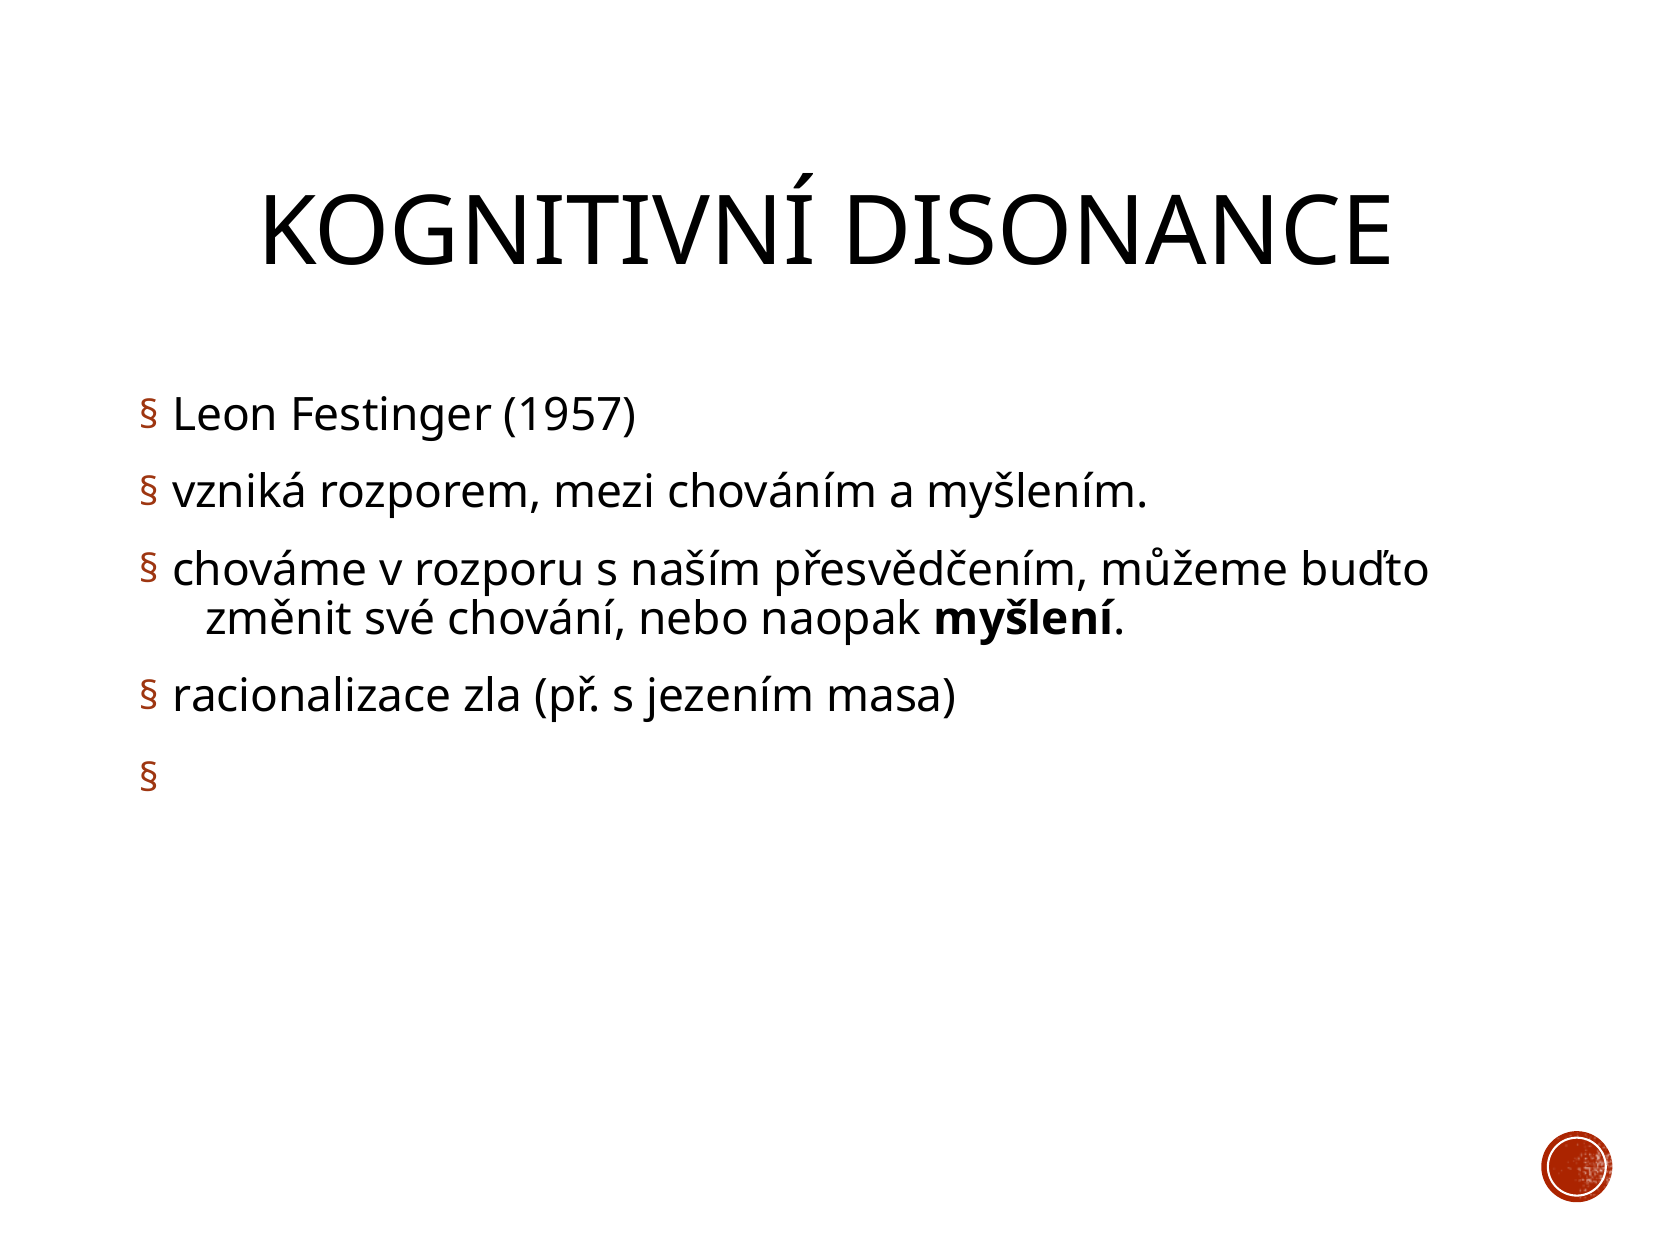

# Kognitivní disonance
Leon Festinger (1957)
vzniká rozporem, mezi chováním a myšlením.
chováme v rozporu s naším přesvědčením, můžeme buďto změnit své chování, nebo naopak myšlení.
racionalizace zla (př. s jezením masa)